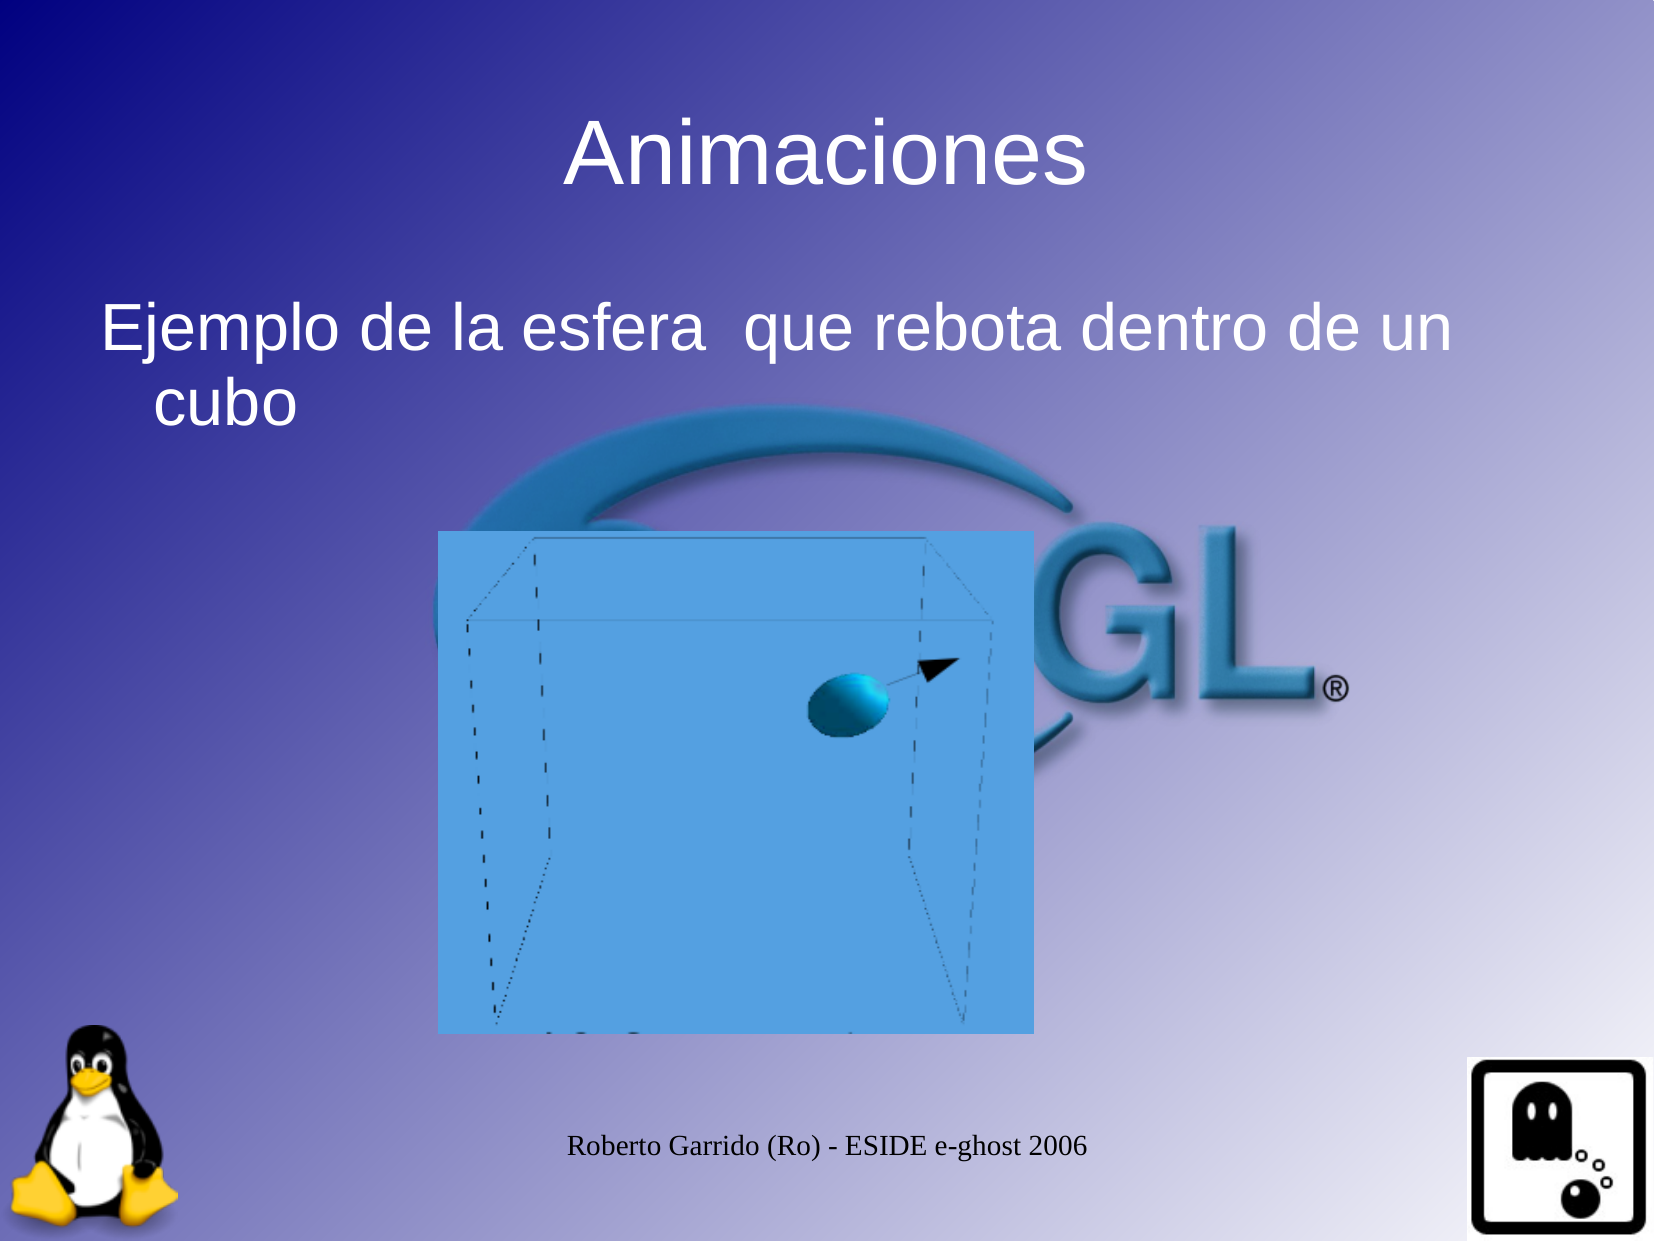

# Animaciones
Ejemplo de la esfera que rebota dentro de un cubo
Roberto Garrido (Ro) - ESIDE e-ghost 2006